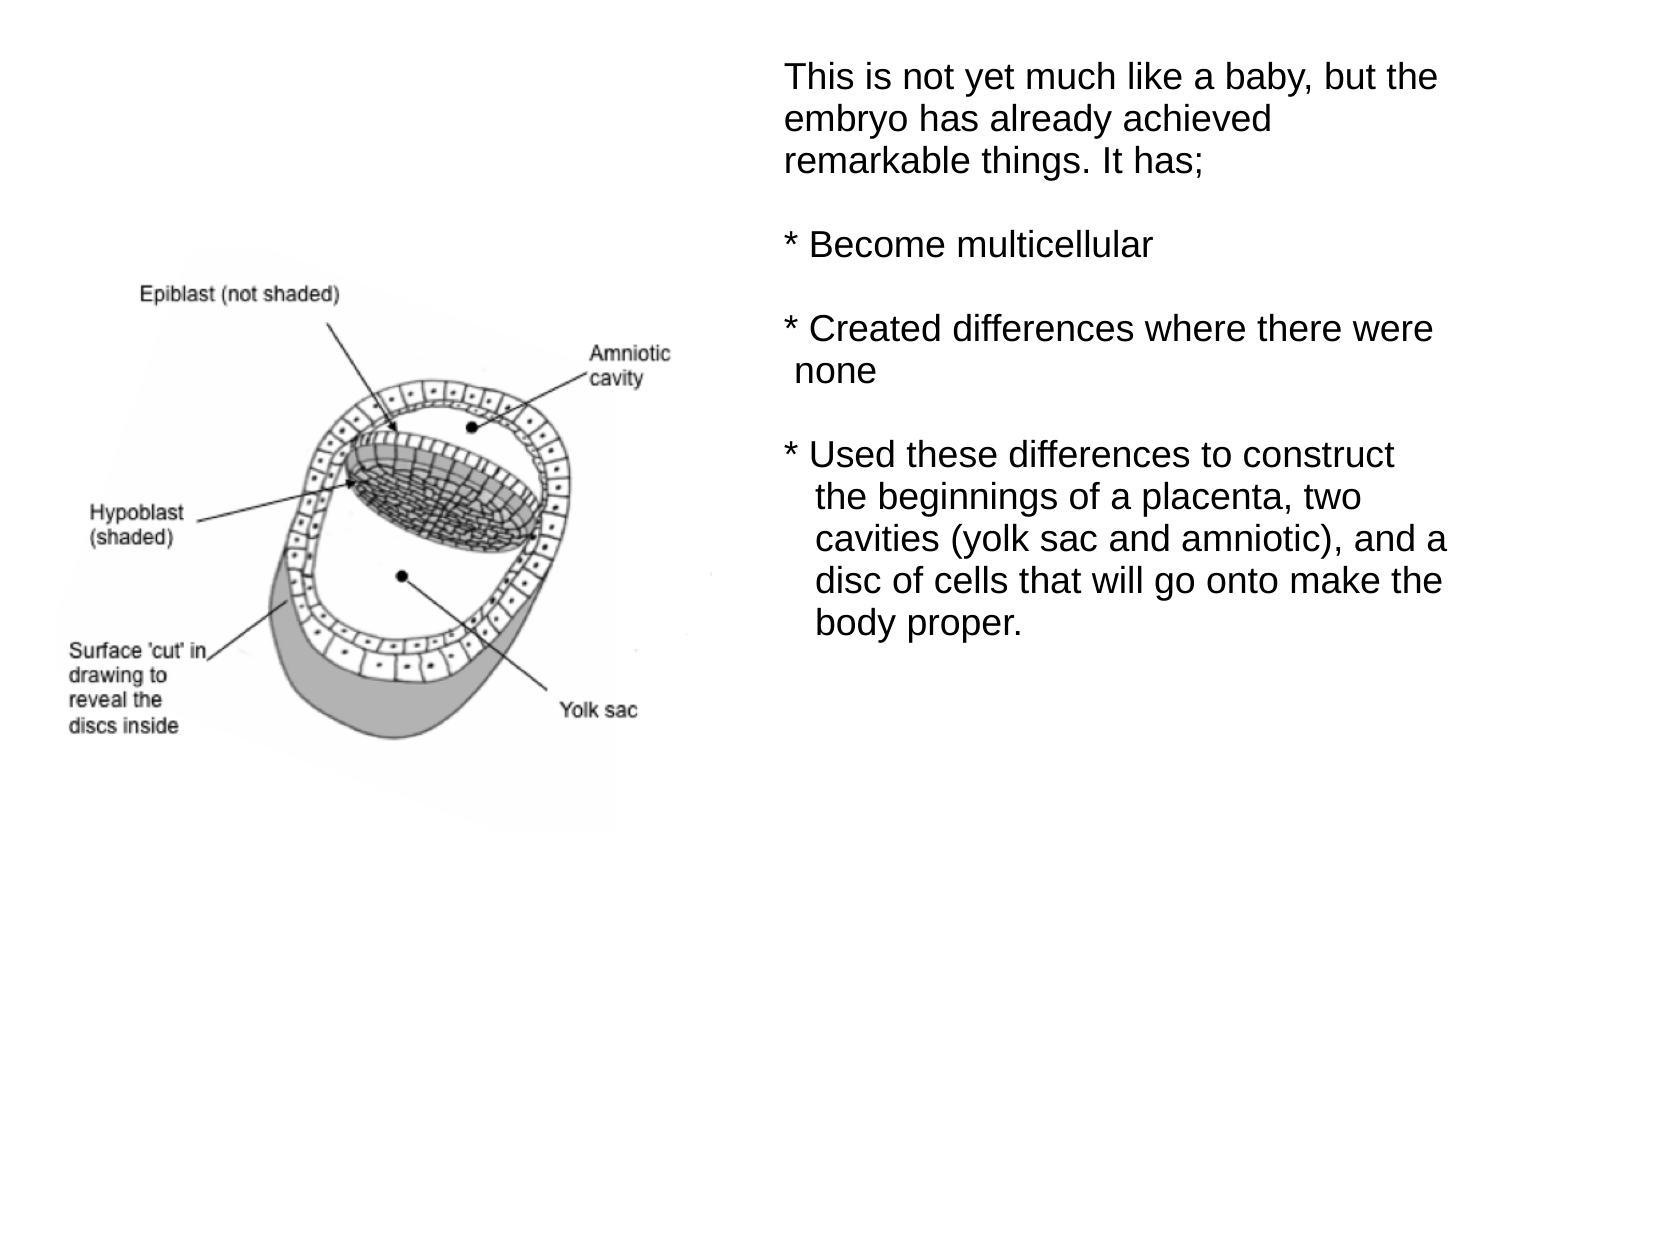

This is not yet much like a baby, but the embryo has already achieved remarkable things. It has;
* Become multicellular
* Created differences where there were none
* Used these differences to construct the beginnings of a placenta, two cavities (yolk sac and amniotic), and a disc of cells that will go onto make the body proper.